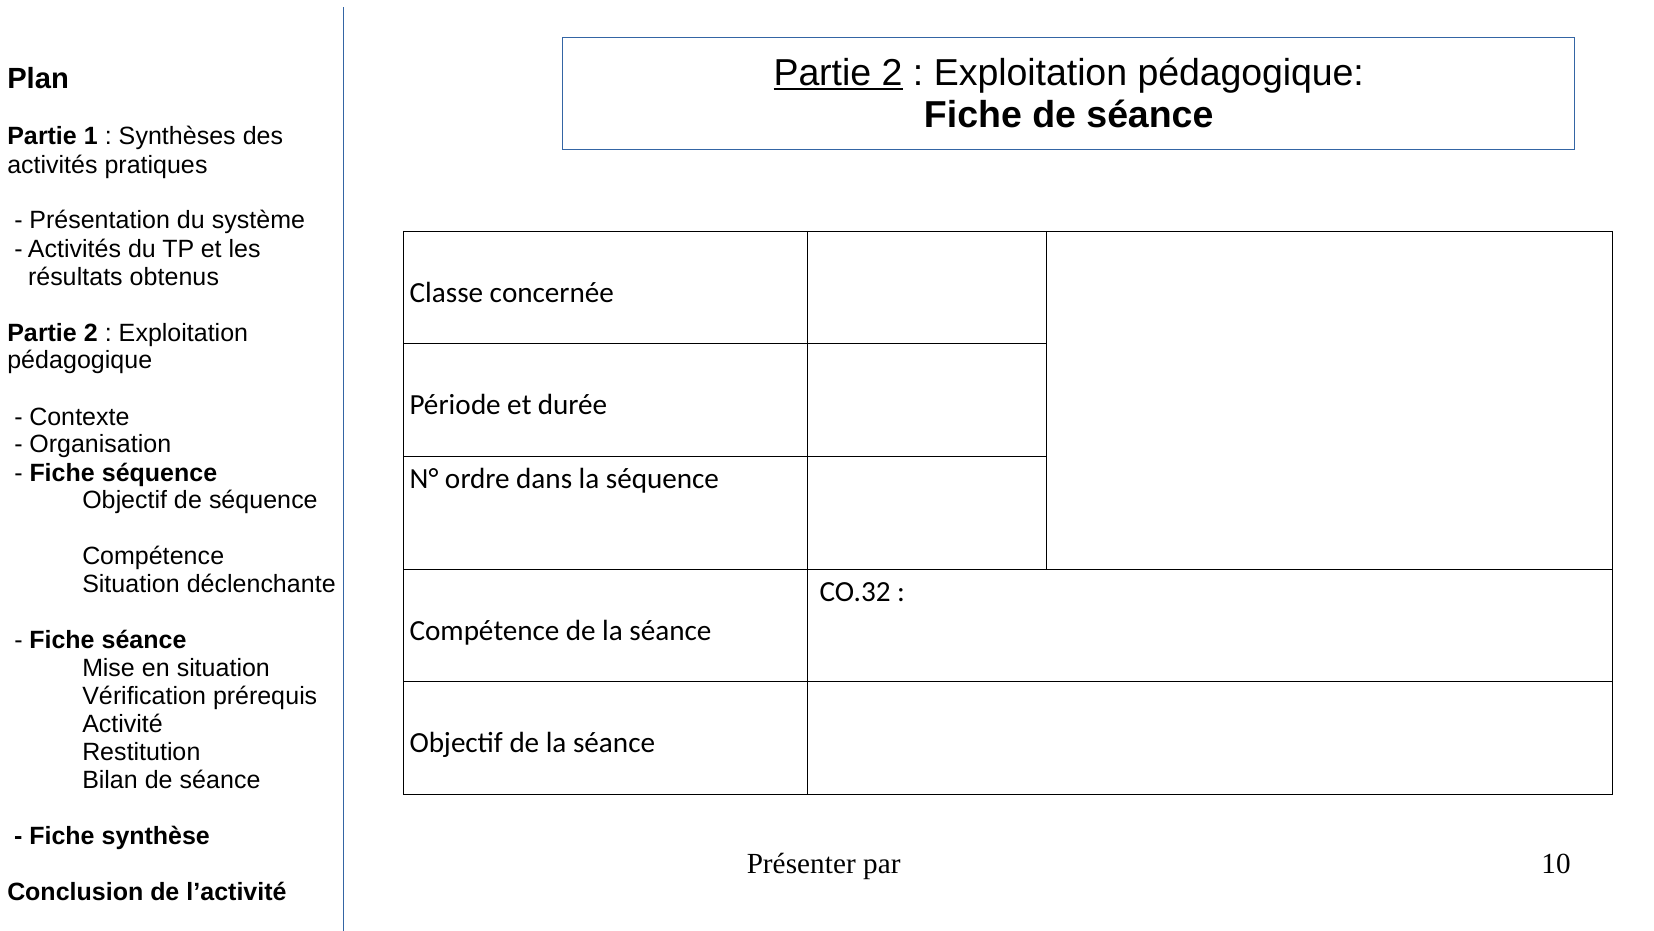

# Plan Partie 1 : Synthèses des activités pratiques - Présentation du système - Activités du TP et les résultats obtenus Partie 2 : Exploitation pédagogique - Contexte - Organisation - Fiche séquence Objectif de séquence Compétence Situation déclenchante - Fiche séance Mise en situation Vérification prérequis Activité Restitution Bilan de séance - Fiche synthèse Conclusion de l’activité
Partie 2 : Exploitation pédagogique:
 Fiche de séance
| Classe concernée | | |
| --- | --- | --- |
| Période et durée | | |
| N° ordre dans la séquence | | |
| Compétence de la séance | CO.32 : | |
| Objectif de la séance | | |
Présenter par
10